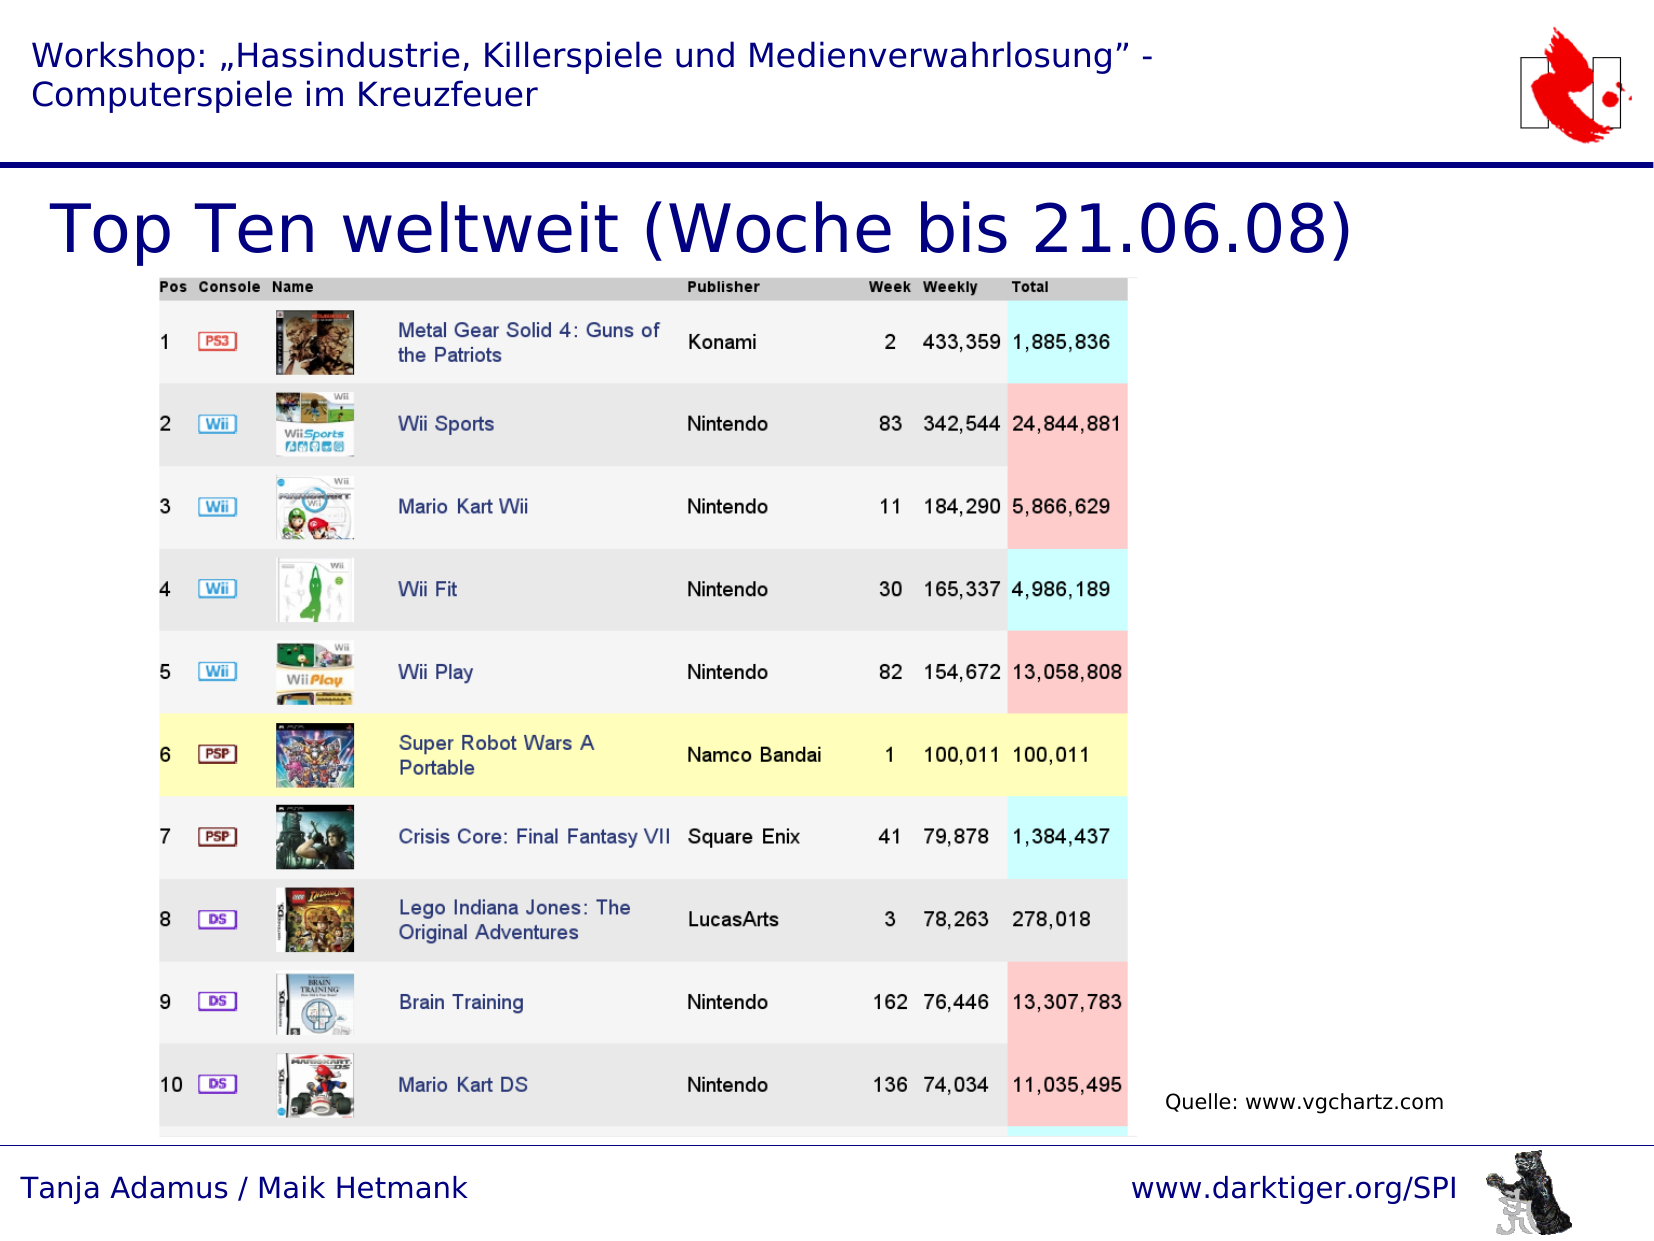

Workshop: „Hassindustrie, Killerspiele und Medienverwahrlosung” - Computerspiele im Kreuzfeuer
Top Ten weltweit (Woche bis 21.06.08)
Quelle: www.vgchartz.com